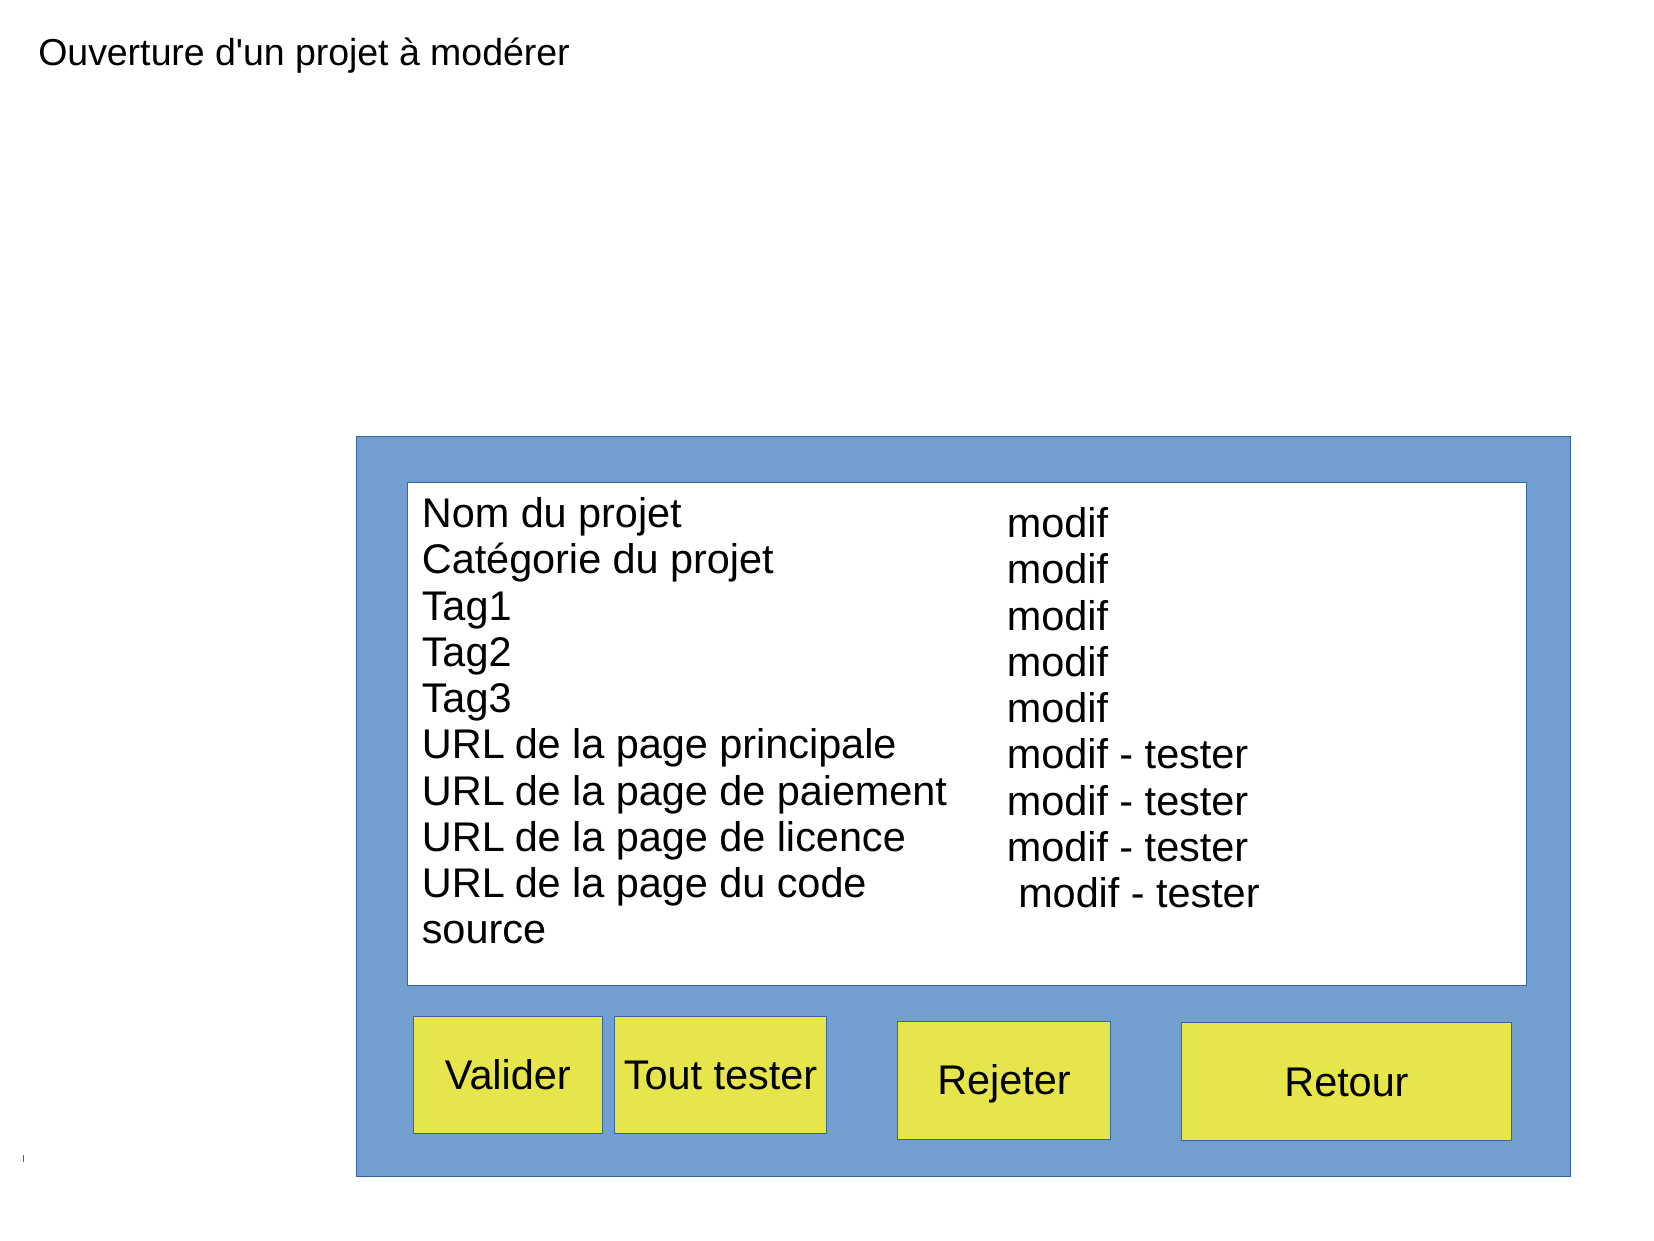

Ouverture d'un projet à modérer
Nom du projet
Catégorie du projet
Tag1
Tag2
Tag3
URL de la page principale
URL de la page de paiement
URL de la page de licence
URL de la page du code source
modif
modif
modif
modif
modif
modif - tester
modif - tester
modif - tester
 modif - tester
Valider
Tout tester
Rejeter
Retour